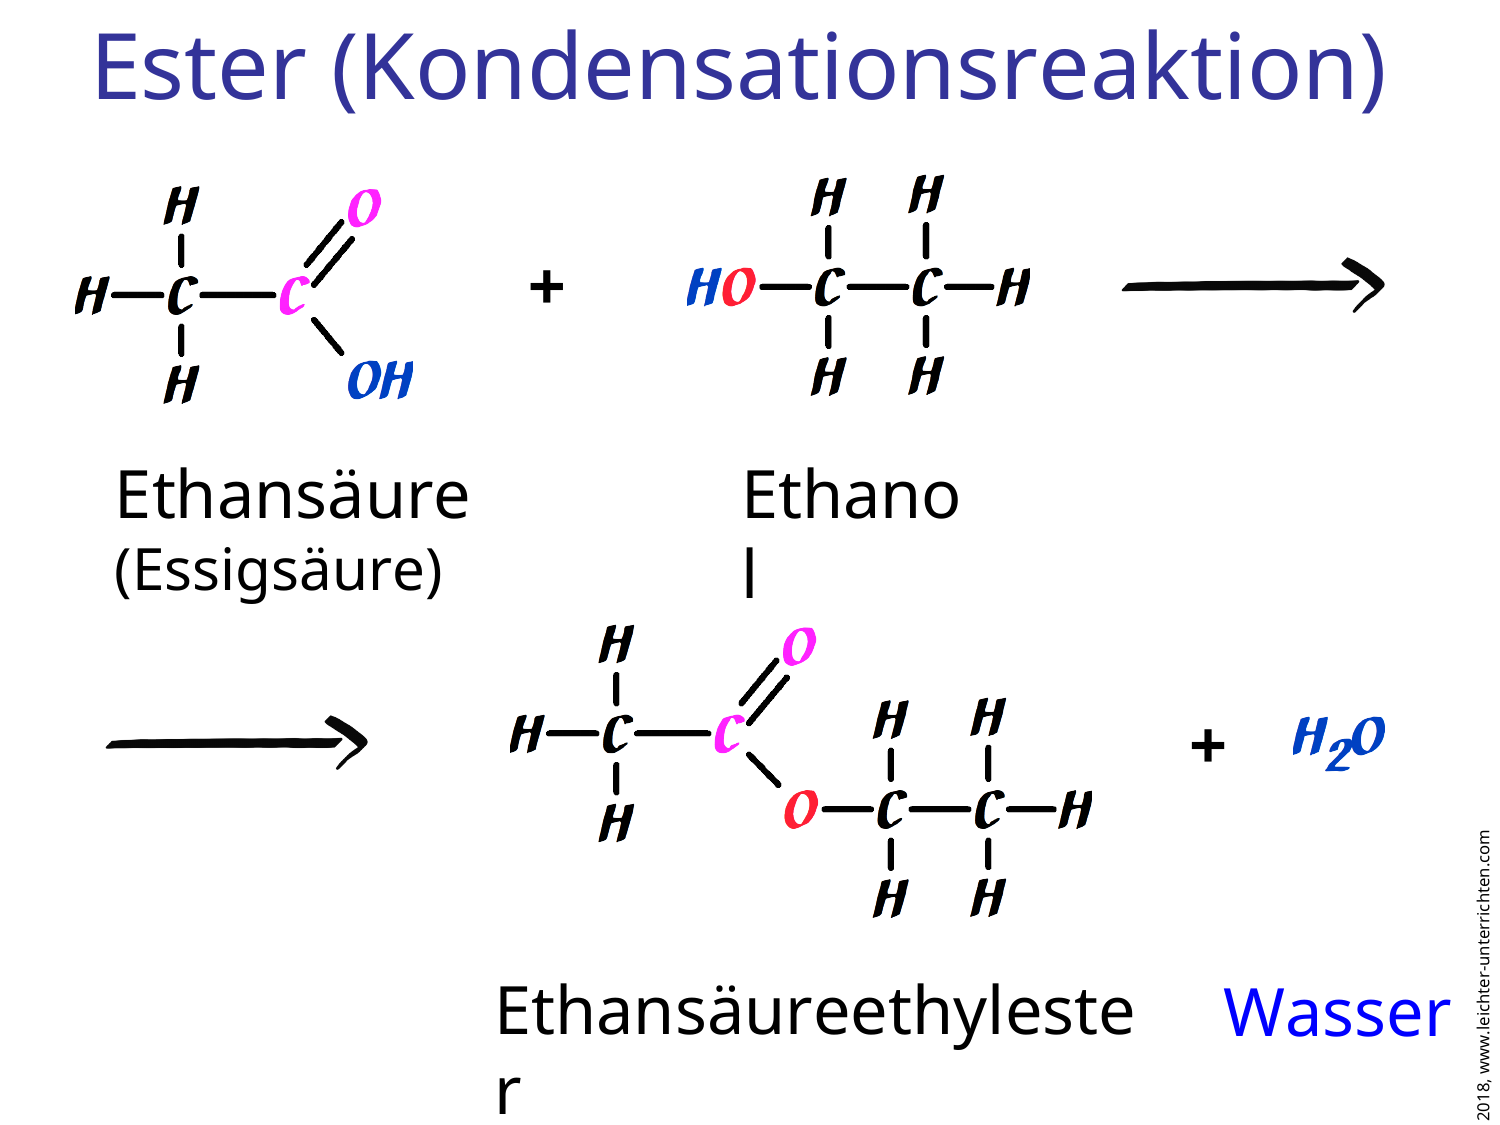

# Ester (Kondensationsreaktion)
+
Ethansäure
(Essigsäure)
Ethanol
+
Ethansäureethylester
(Essigsäureethylester)
Wasser